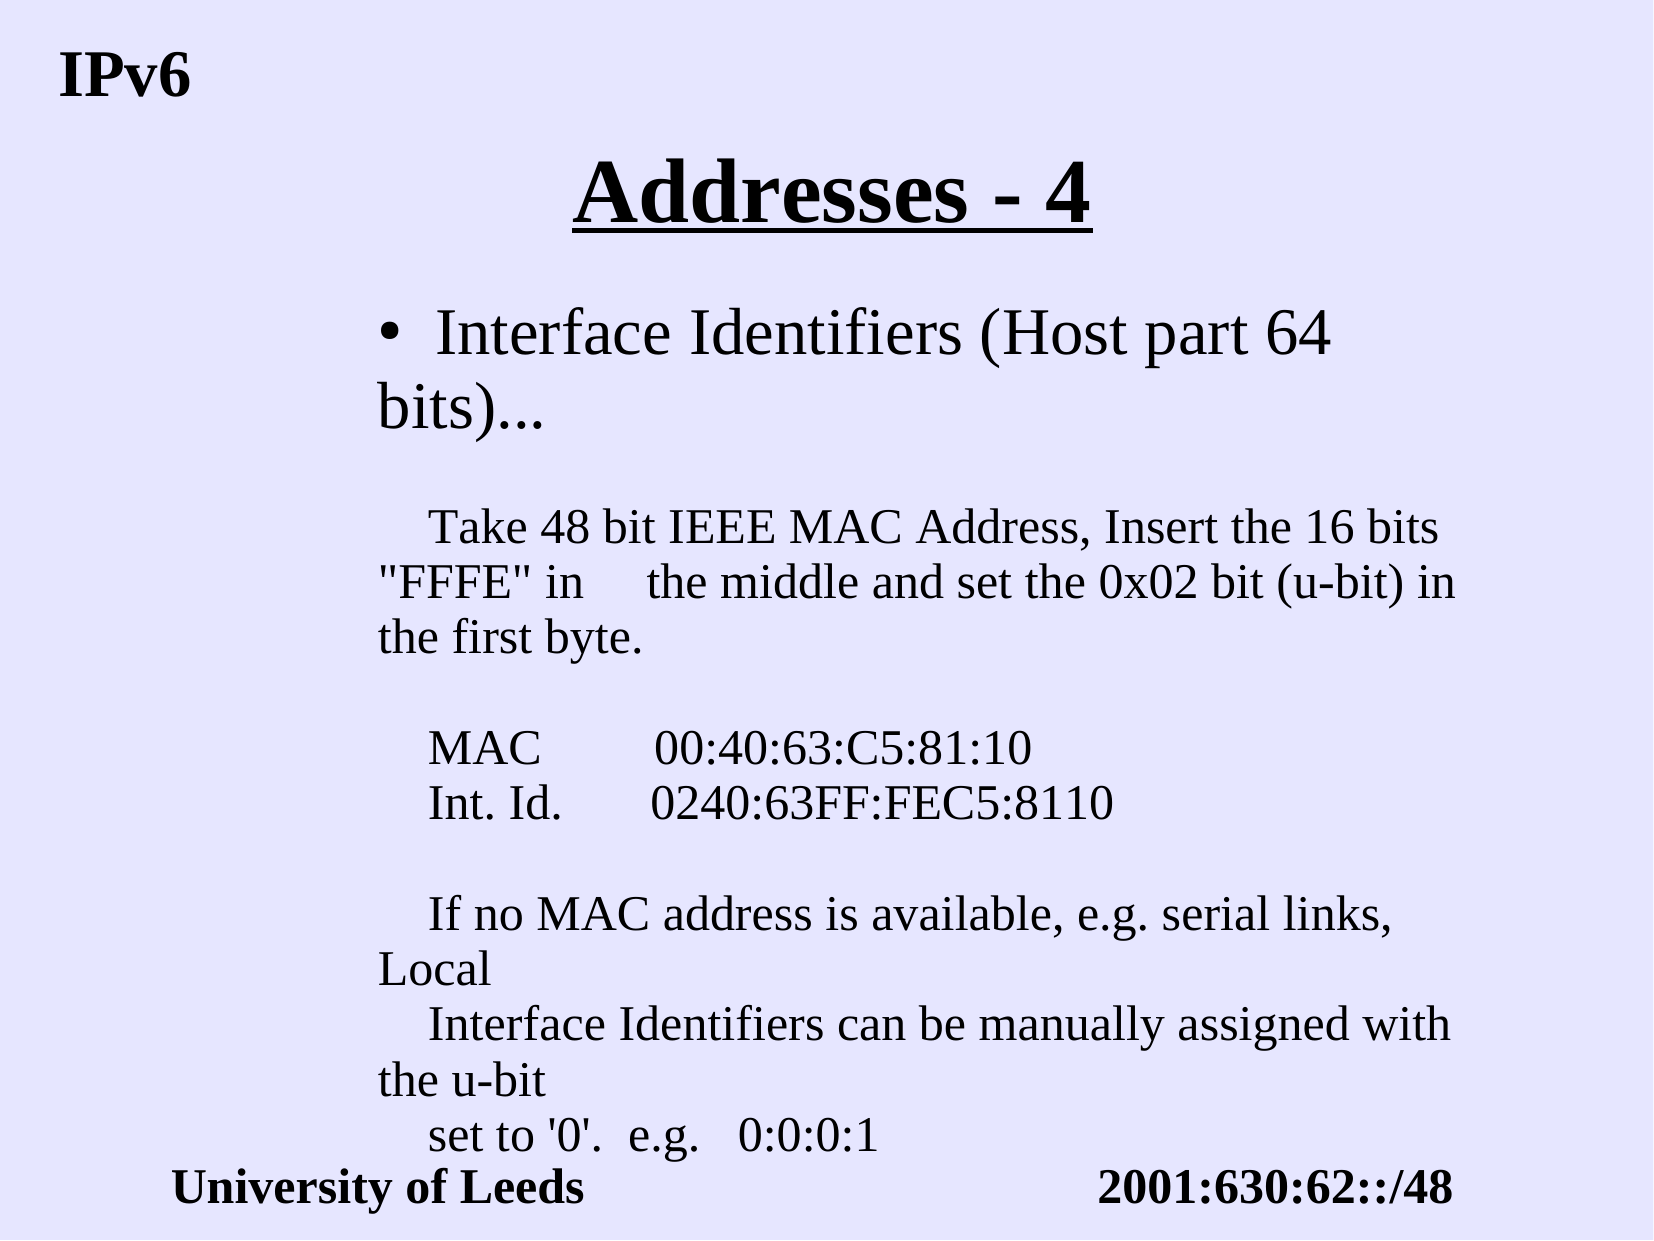

# Addresses - 4
 Interface Identifiers (Host part 64 bits)...
 Take 48 bit IEEE MAC Address, Insert the 16 bits "FFFE" in the middle and set the 0x02 bit (u-bit) in the first byte.
 MAC 00:40:63:C5:81:10
 Int. Id. 0240:63FF:FEC5:8110
 If no MAC address is available, e.g. serial links, Local
 Interface Identifiers can be manually assigned with the u-bit
 set to '0'. e.g. 0:0:0:1